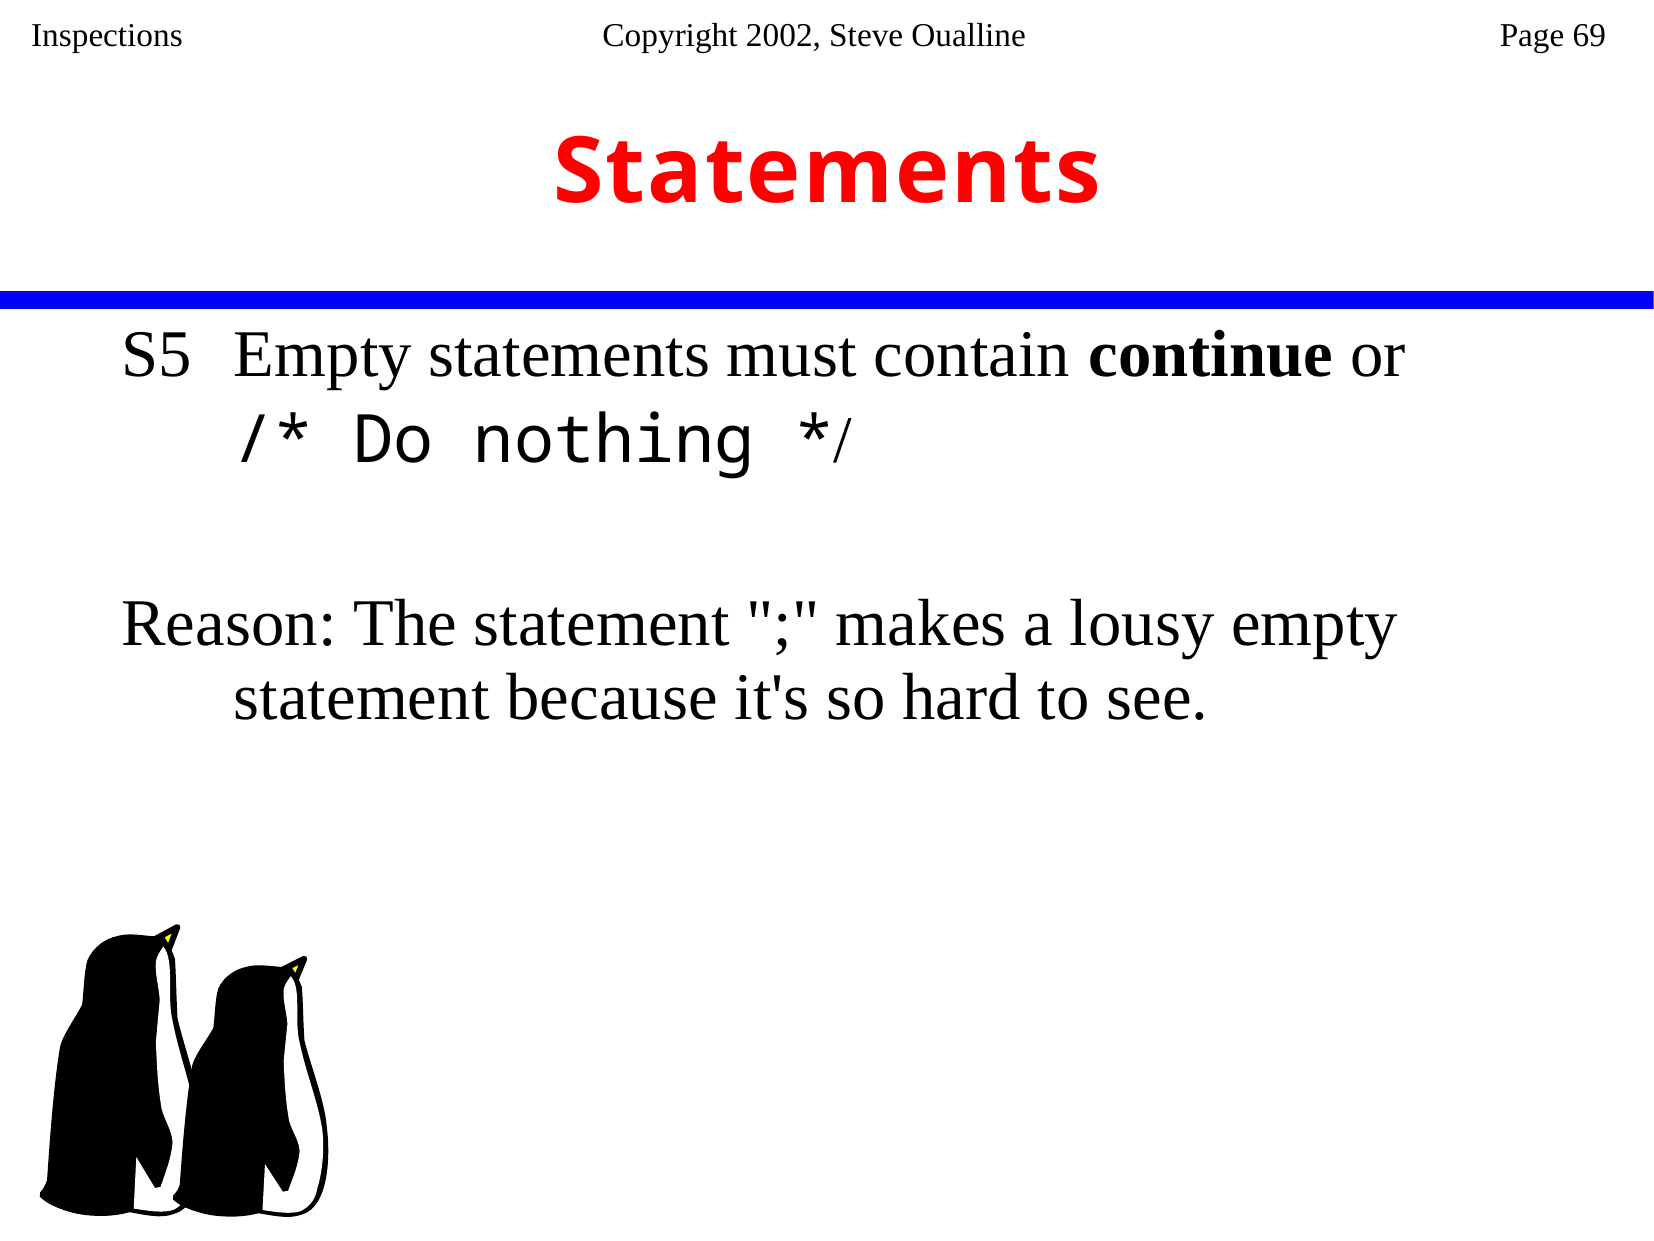

# Statements
S5	Empty statements must contain continue or /* Do nothing */
Reason: The statement ";" makes a lousy empty statement because it's so hard to see.